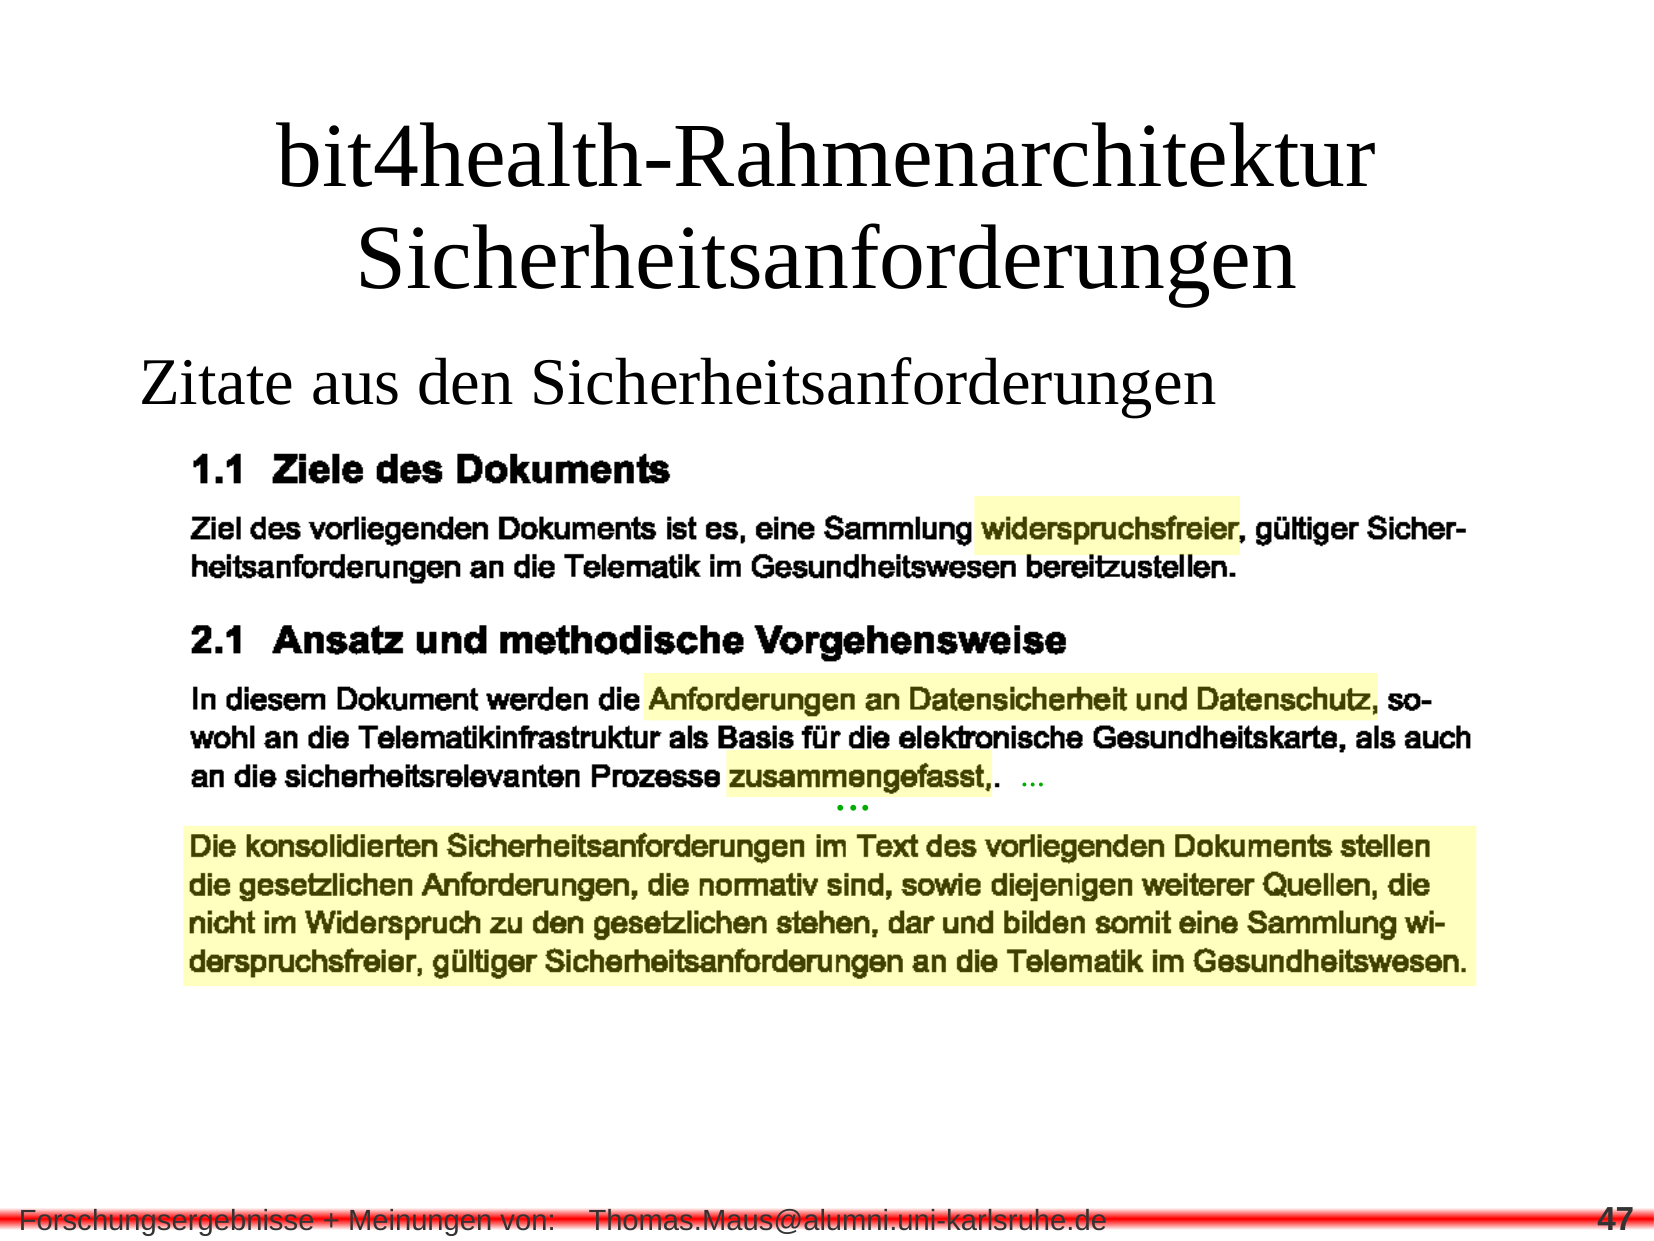

# bit4health-Rahmenarchitektur Sicherheitsanforderungen
Zitate aus den Sicherheitsanforderungen
 ...
...